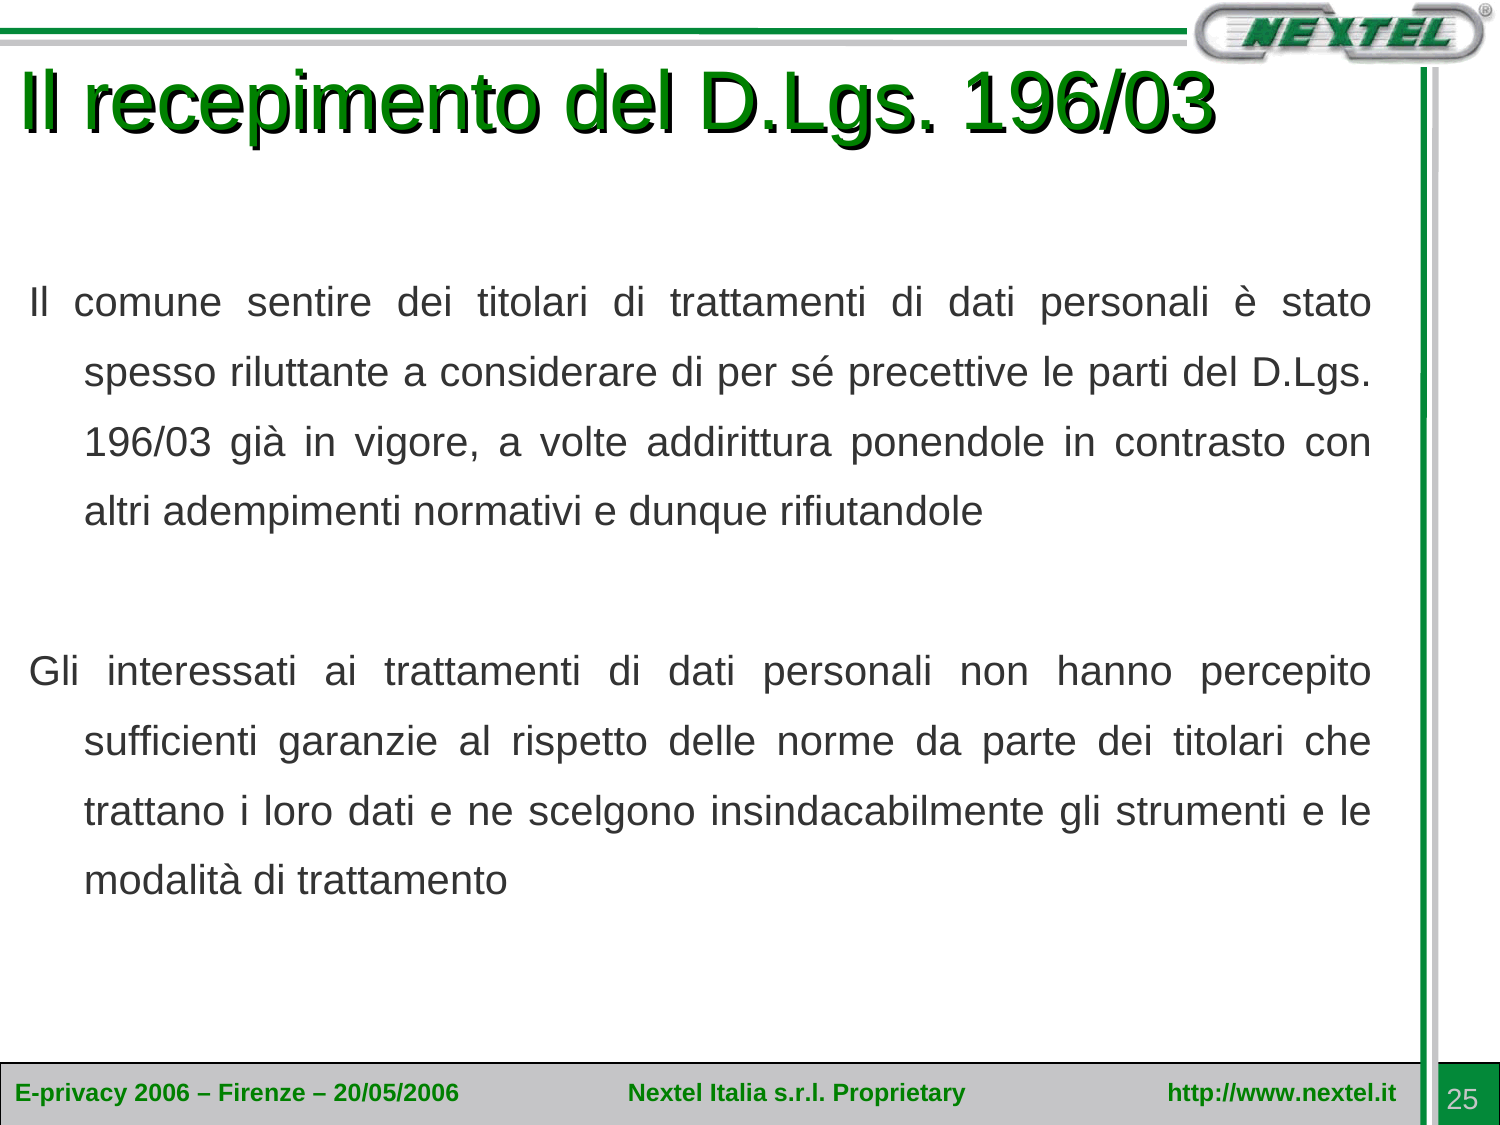

Il recepimento del D.Lgs. 196/03
# Il comune sentire dei titolari di trattamenti di dati personali è stato spesso riluttante a considerare di per sé precettive le parti del D.Lgs. 196/03 già in vigore, a volte addirittura ponendole in contrasto con altri adempimenti normativi e dunque rifiutandole
Gli interessati ai trattamenti di dati personali non hanno percepito sufficienti garanzie al rispetto delle norme da parte dei titolari che trattano i loro dati e ne scelgono insindacabilmente gli strumenti e le modalità di trattamento
25